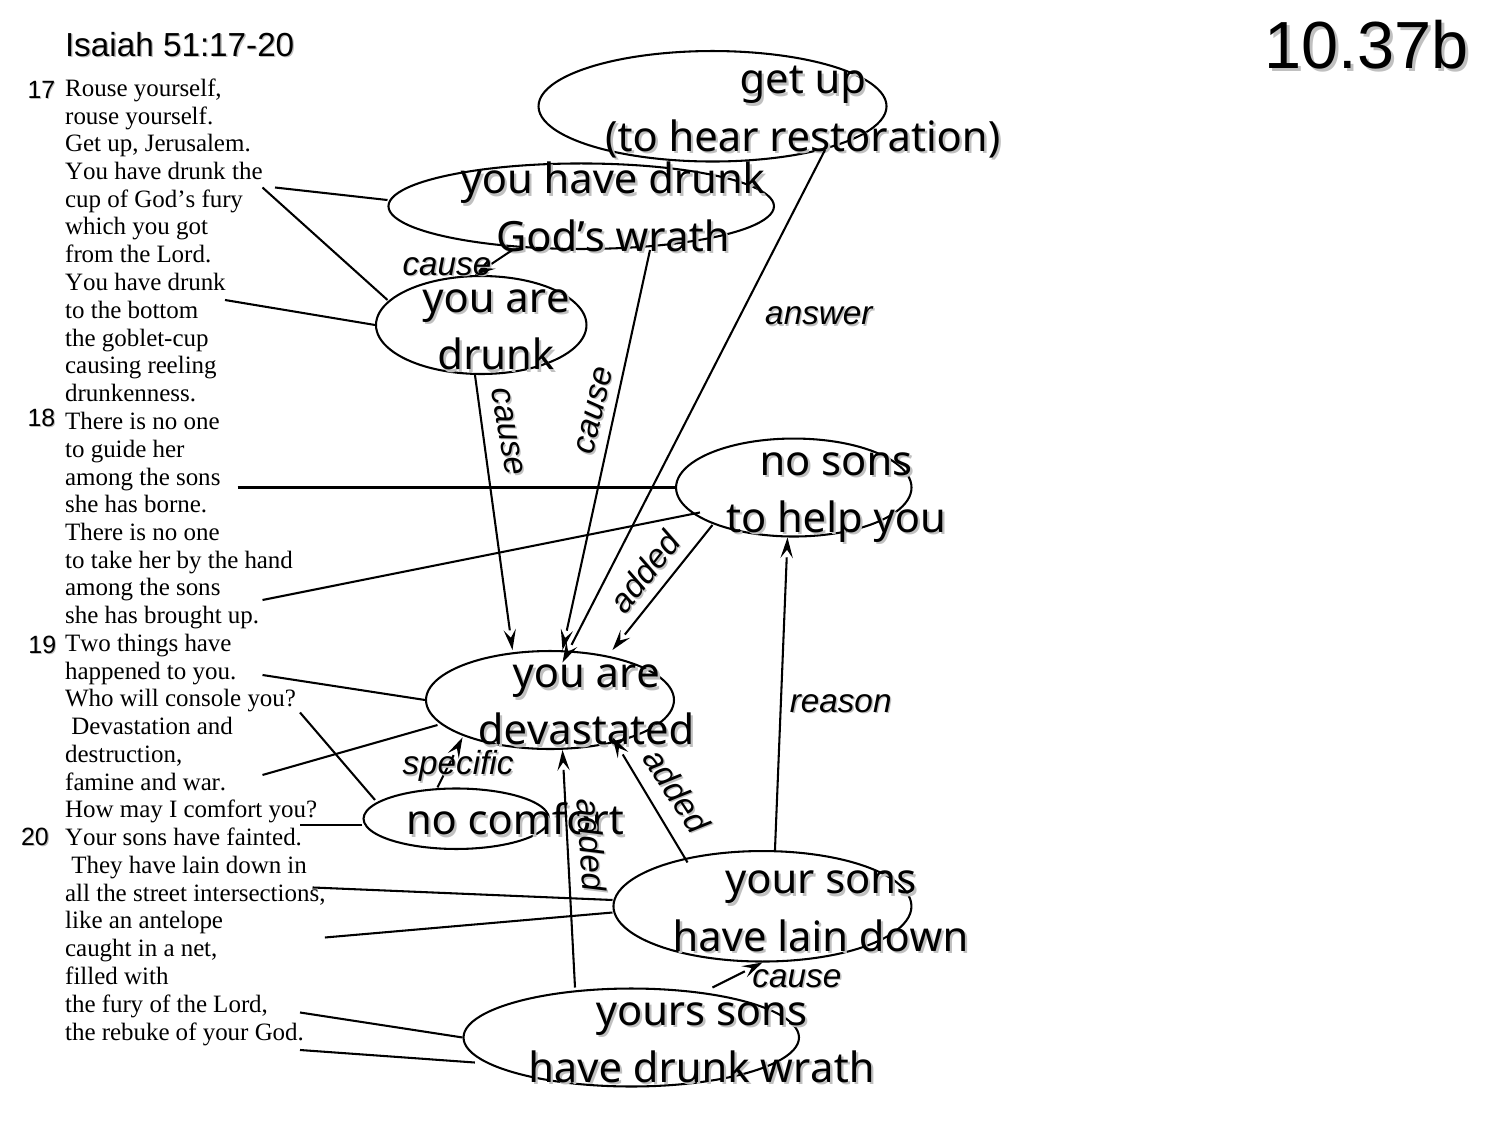

10.37b
Isaiah 51:17-20
get up
(to hear restoration)
Rouse yourself,
rouse yourself.
Get up, Jerusalem.
You have drunk the
cup of God’s fury
which you got
from the Lord.
You have drunk
to the bottom
the goblet-cup
causing reeling
drunkenness.
There is no one
to guide her
among the sons
she has borne.
There is no one
to take her by the hand
among the sons
she has brought up.
Two things have
happened to you.
Who will console you?
 Devastation and
destruction,
famine and war.
How may I comfort you?
Your sons have fainted.
 They have lain down in
all the street intersections,
like an antelope
caught in a net,
filled with
the fury of the Lord,
the rebuke of your God.
17
you have drunk
God’s wrath
cause
you are
drunk
answer
cause
18
no sons
to help you
cause
added
19
you are
devastated
reason
specific
no comfort
added
20
your sons
have lain down
added
cause
yours sons
have drunk wrath